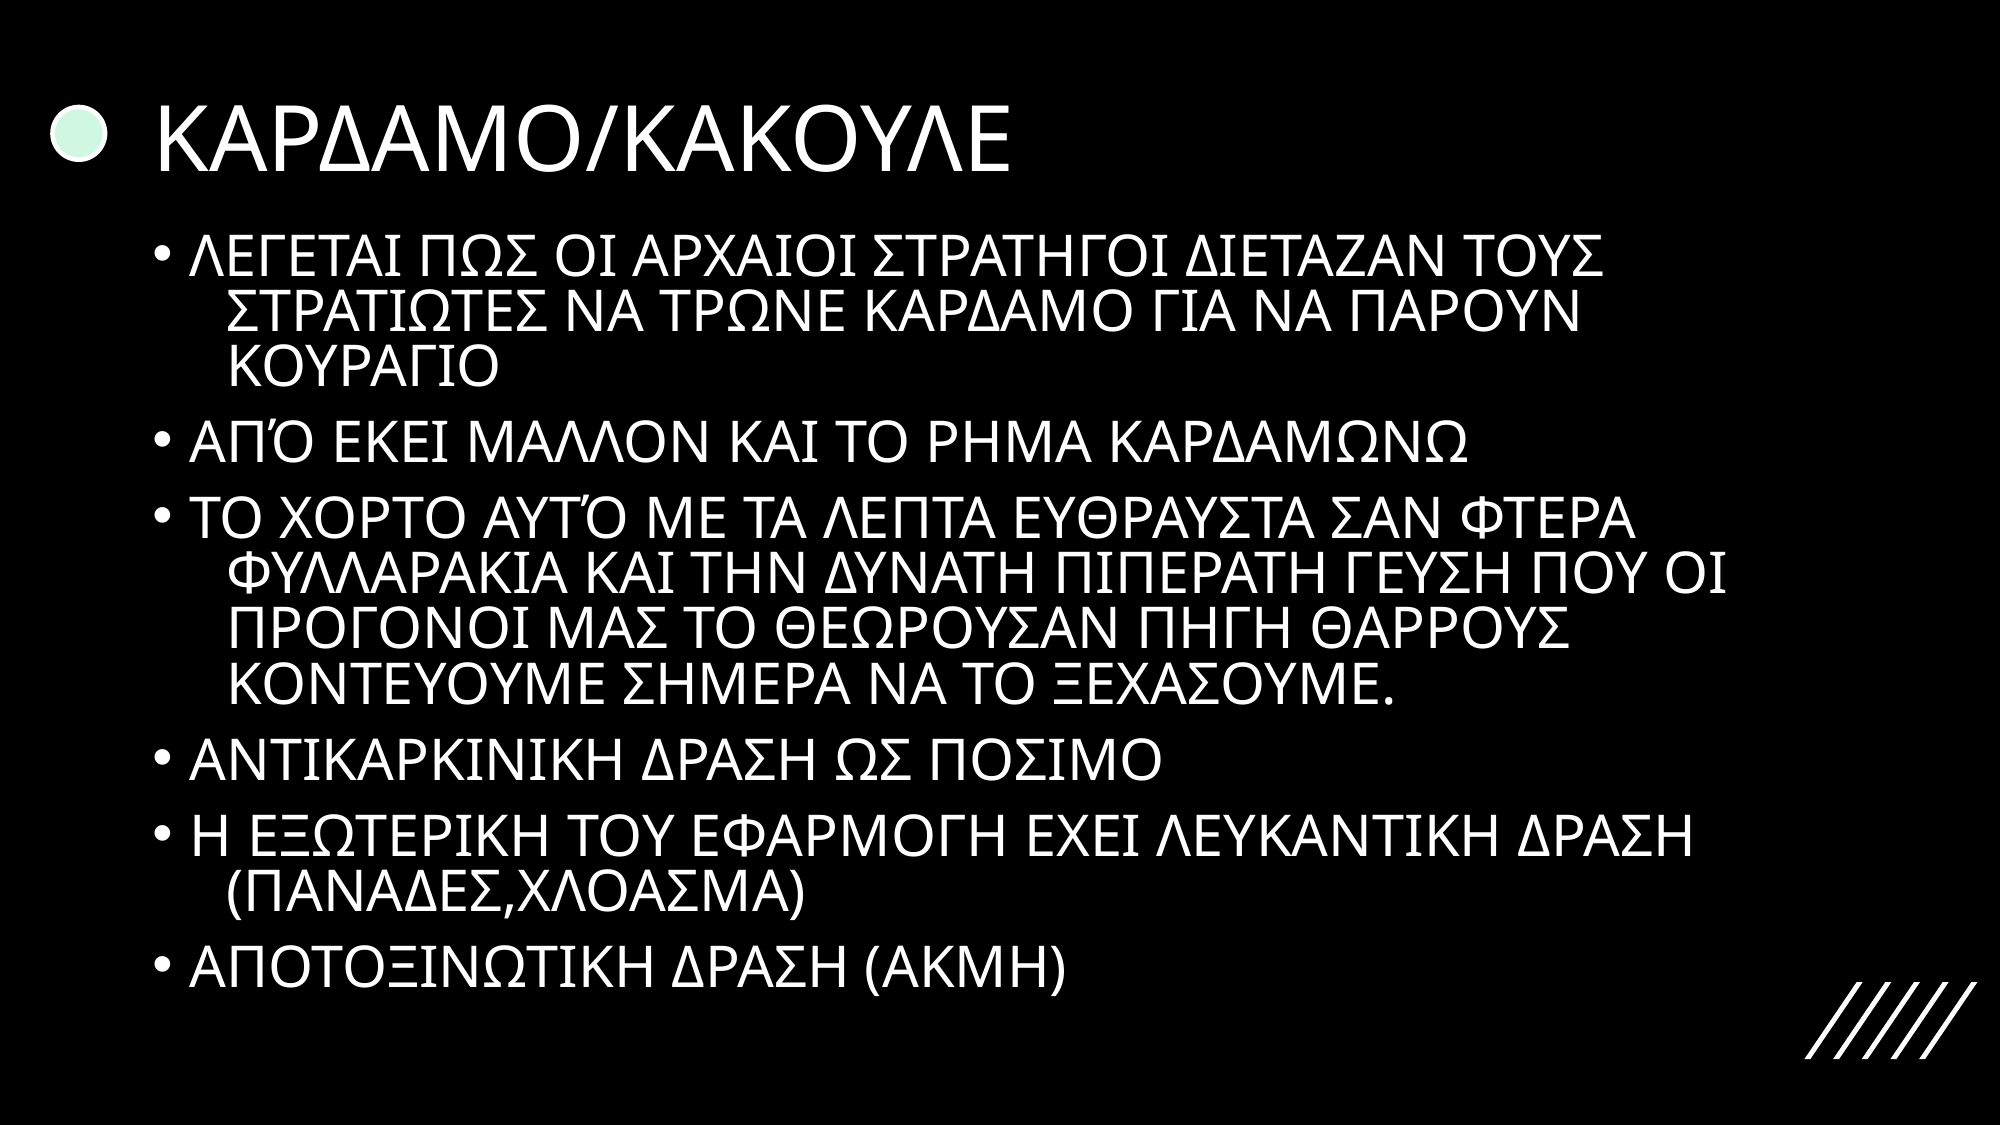

# ΚΑΡΔΑΜΟ/ΚΑΚΟΥΛΕ
ΛΕΓΕΤΑΙ ΠΩΣ ΟΙ ΑΡΧΑΙΟΙ ΣΤΡΑΤΗΓΟΙ ΔΙΕΤΑΖΑΝ ΤΟΥΣ ΣΤΡΑΤΙΩΤΕΣ ΝΑ ΤΡΩΝΕ ΚΑΡΔΑΜΟ ΓΙΑ ΝΑ ΠΑΡΟΥΝ ΚΟΥΡΑΓΙΟ
ΑΠΌ ΕΚΕΙ ΜΑΛΛΟΝ ΚΑΙ ΤΟ ΡΗΜΑ ΚΑΡΔΑΜΩΝΩ
ΤΟ ΧΟΡΤΟ ΑΥΤΌ ΜΕ ΤΑ ΛΕΠΤΑ ΕΥΘΡΑΥΣΤΑ ΣΑΝ ΦΤΕΡΑ ΦΥΛΛΑΡΑΚΙΑ ΚΑΙ ΤΗΝ ΔΥΝΑΤΗ ΠΙΠΕΡΑΤΗ ΓΕΥΣΗ ΠΟΥ ΟΙ ΠΡΟΓΟΝΟΙ ΜΑΣ ΤΟ ΘΕΩΡΟΥΣΑΝ ΠΗΓΗ ΘΑΡΡΟΥΣ ΚΟΝΤΕΥΟΥΜΕ ΣΗΜΕΡΑ ΝΑ ΤΟ ΞΕΧΑΣΟΥΜΕ.
ΑΝΤΙΚΑΡΚΙΝΙΚΗ ΔΡΑΣΗ ΩΣ ΠΟΣΙΜΟ
Η ΕΞΩΤΕΡΙΚΗ ΤΟΥ ΕΦΑΡΜΟΓΗ ΕΧΕΙ ΛΕΥΚΑΝΤΙΚΗ ΔΡΑΣΗ (ΠΑΝΑΔΕΣ,ΧΛΟΑΣΜΑ)
ΑΠΟΤΟΞΙΝΩΤΙΚΗ ΔΡΑΣΗ (ΑΚΜΗ)